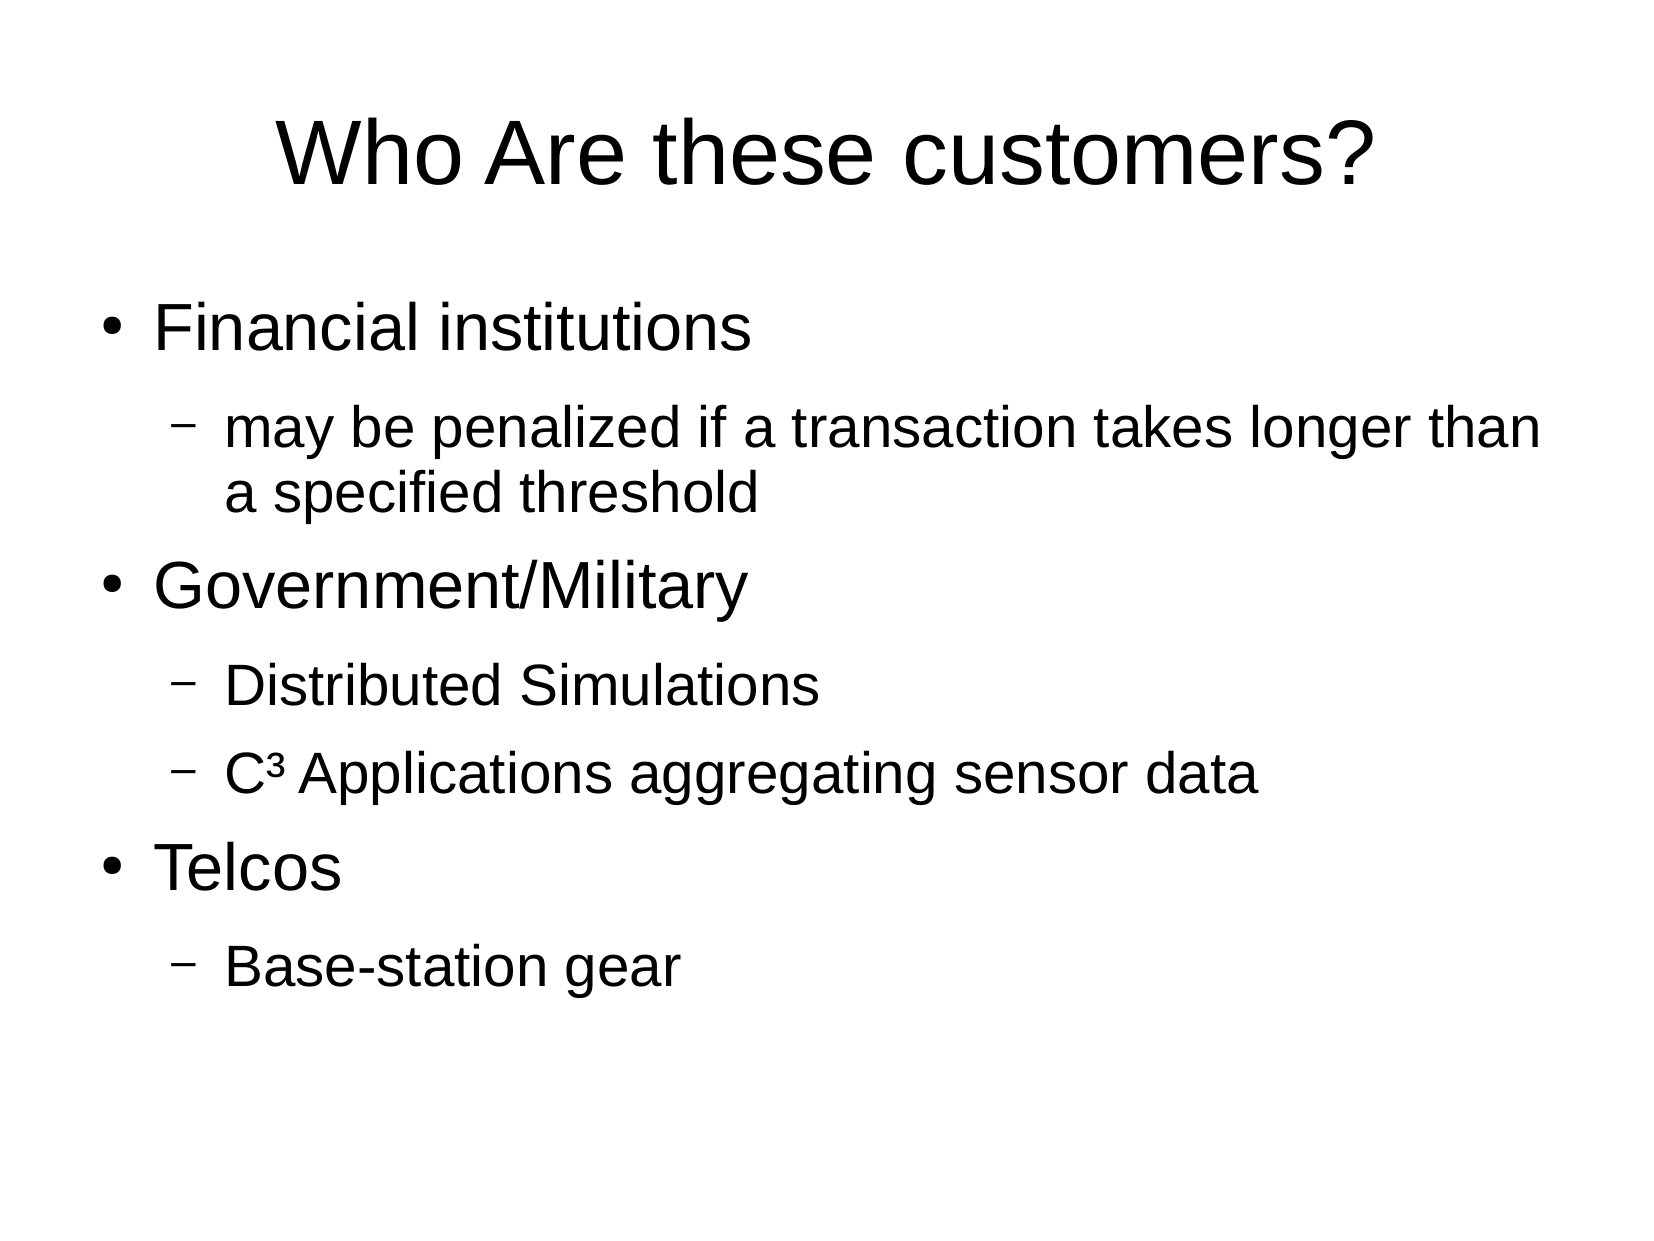

# Who Are these customers?
Financial institutions
may be penalized if a transaction takes longer than a specified threshold
Government/Military
Distributed Simulations
C³ Applications aggregating sensor data
Telcos
Base-station gear